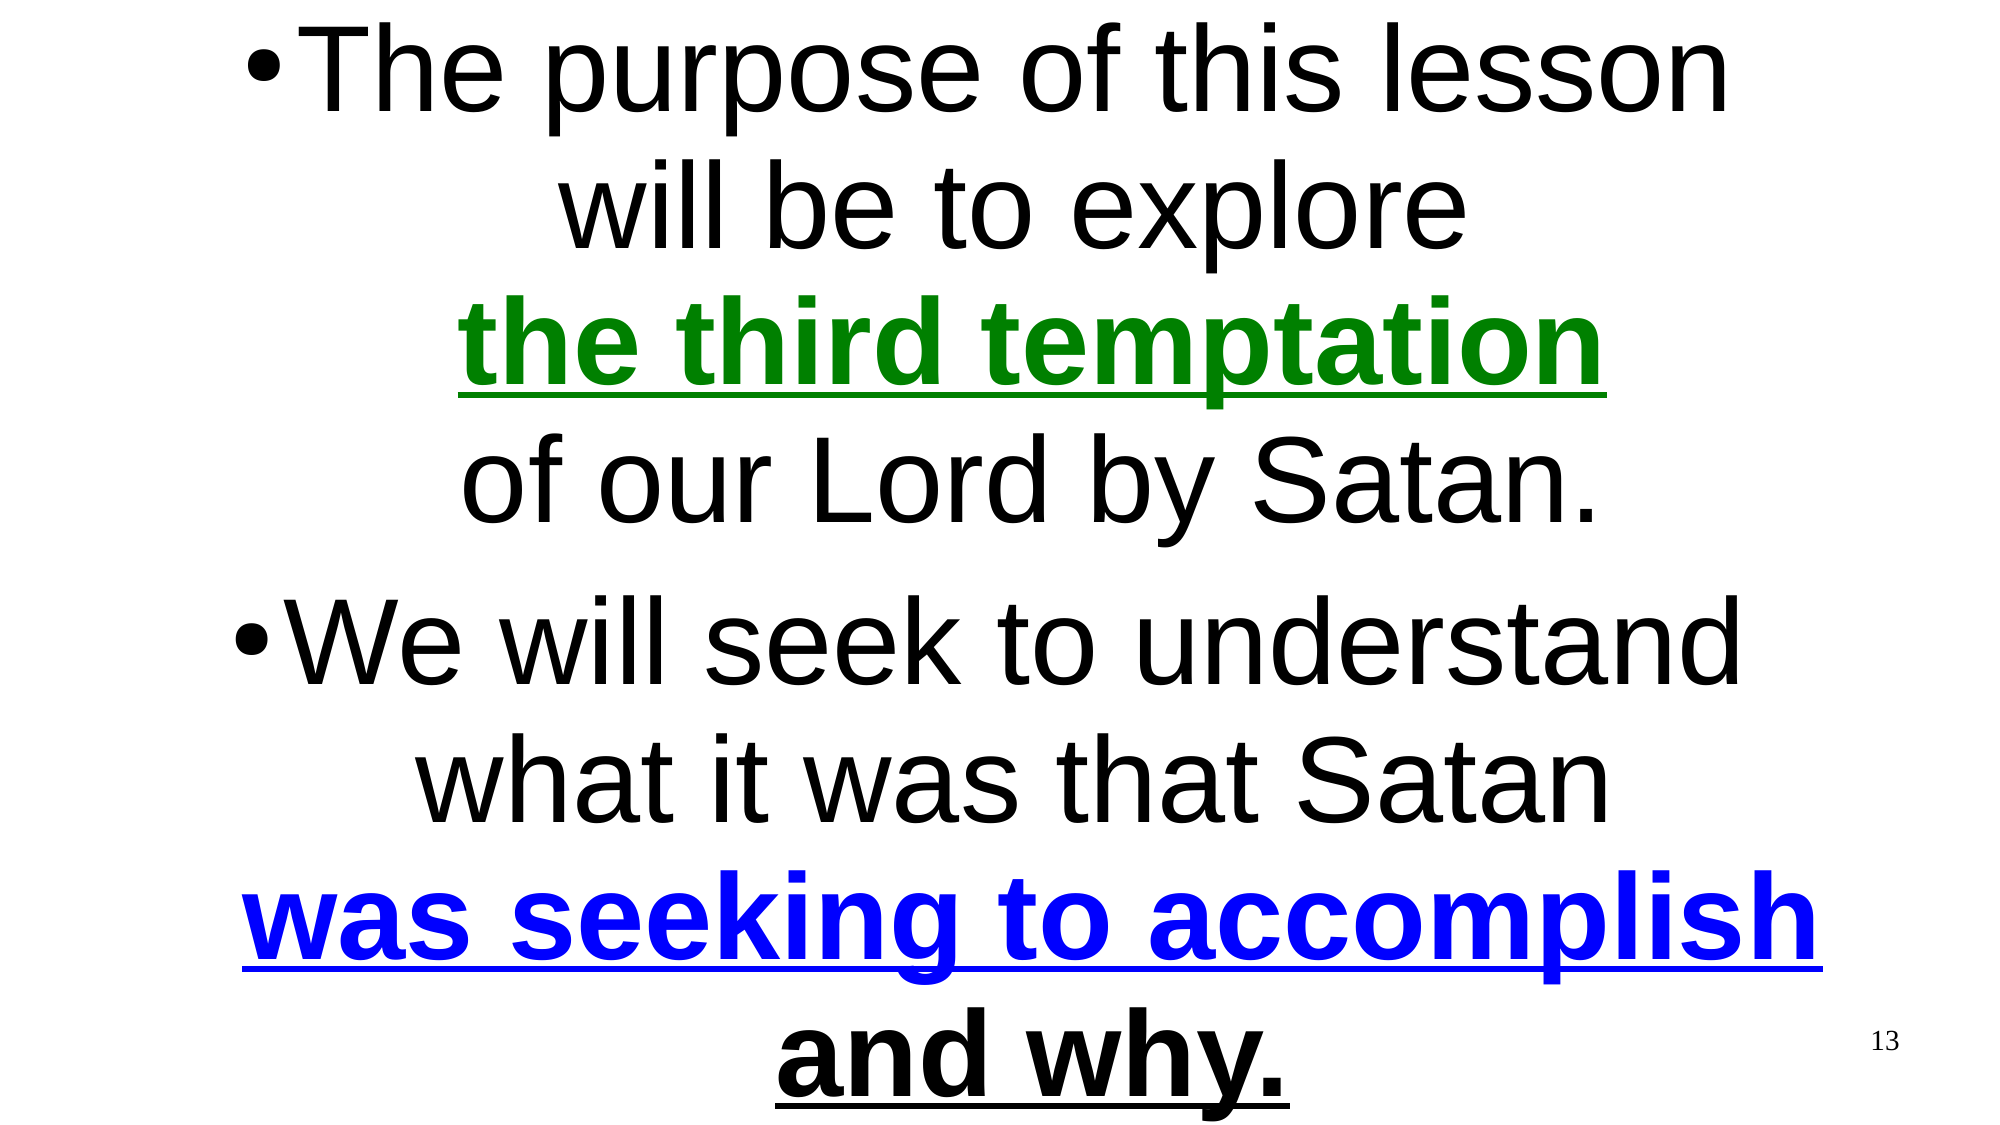

# The purpose of this lesson will be to explore the third temptation of our Lord by Satan.
We will seek to understand
what it was that Satan
was seeking to accomplish
 and why.
13